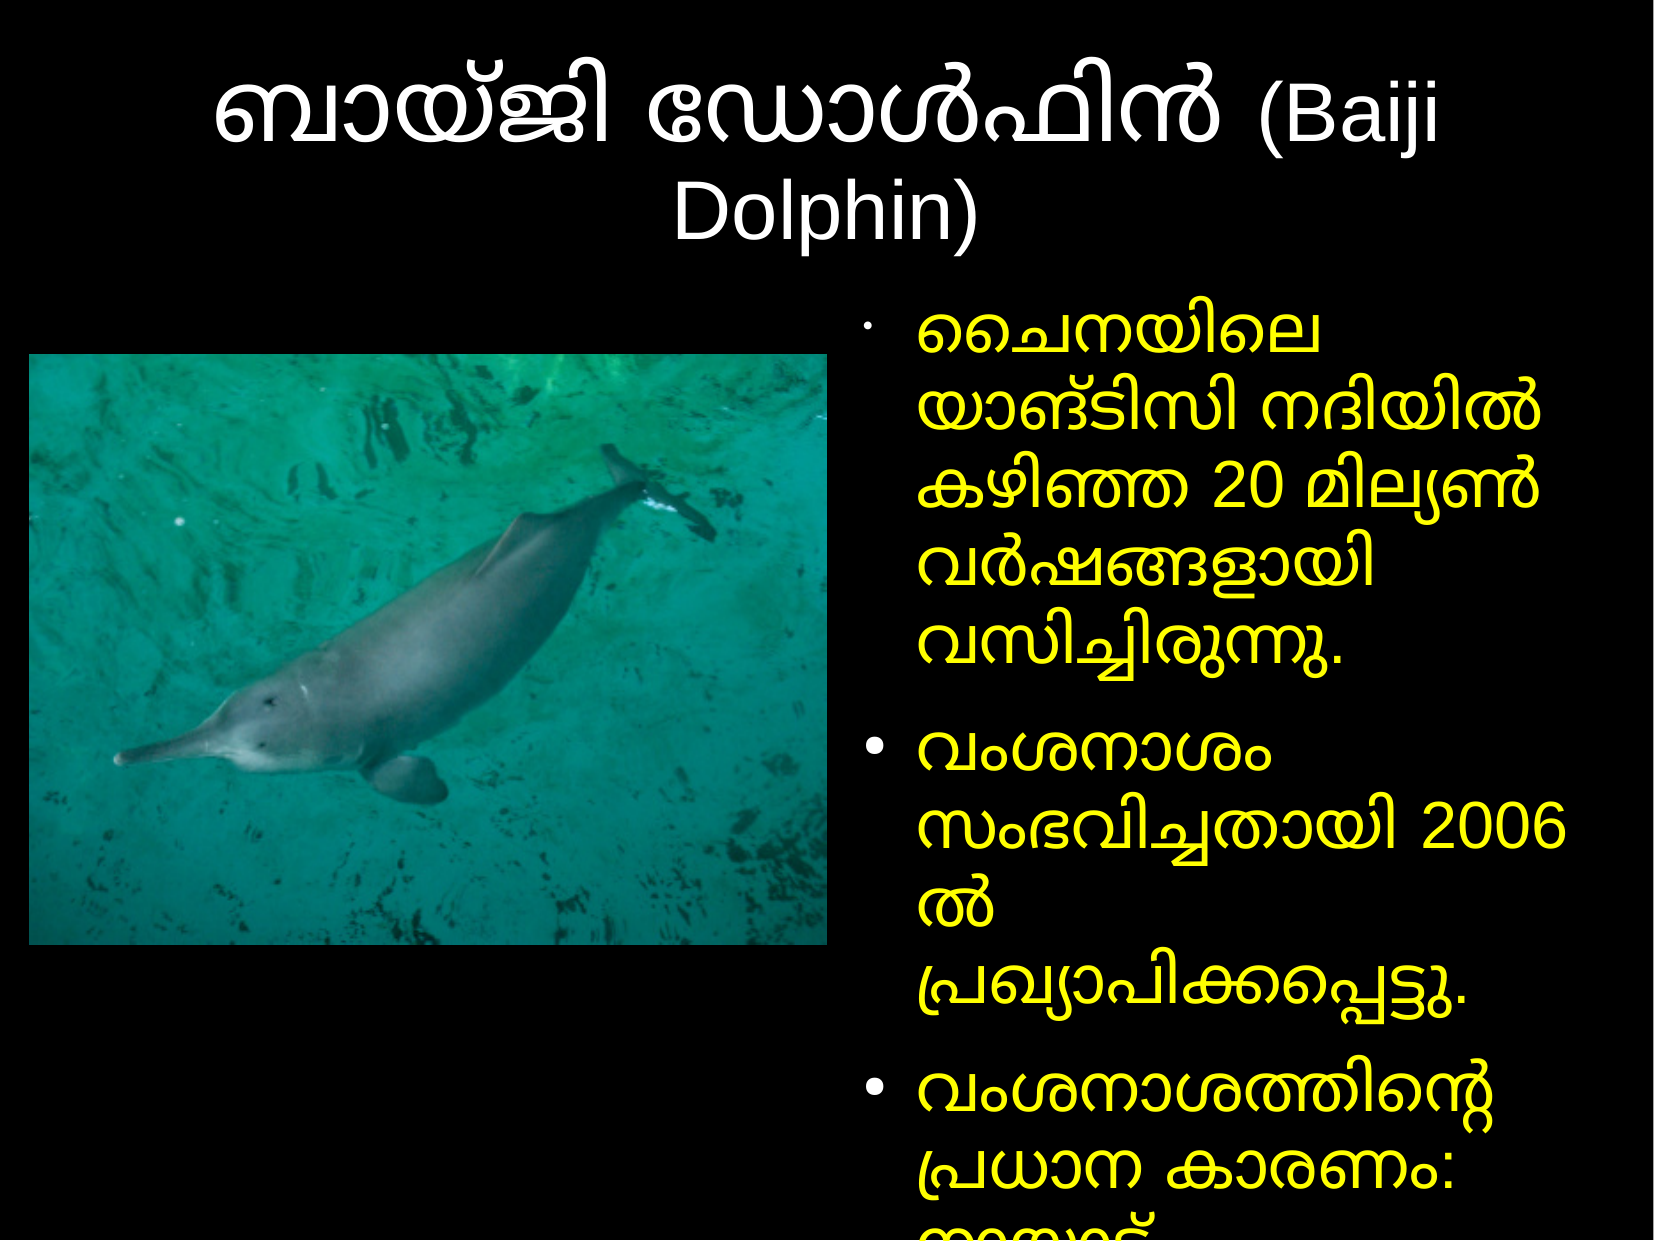

# ബായ്ജി ഡോള്‍ഫിന്‍ (Baiji Dolphin)
ചൈനയിലെ യാങ്ടിസി നദിയില്‍ കഴിഞ്ഞ 20 മില്യണ്‍ വര്‍ഷങ്ങളായി വസിച്ചിരുന്നു.
വംശനാശം സംഭവിച്ചതായി 2006 ല്‍ പ്രഖ്യാപിക്കപ്പെട്ടു.
വംശനാശത്തിന്റെ പ്രധാന കാരണം: നായാട്ട്